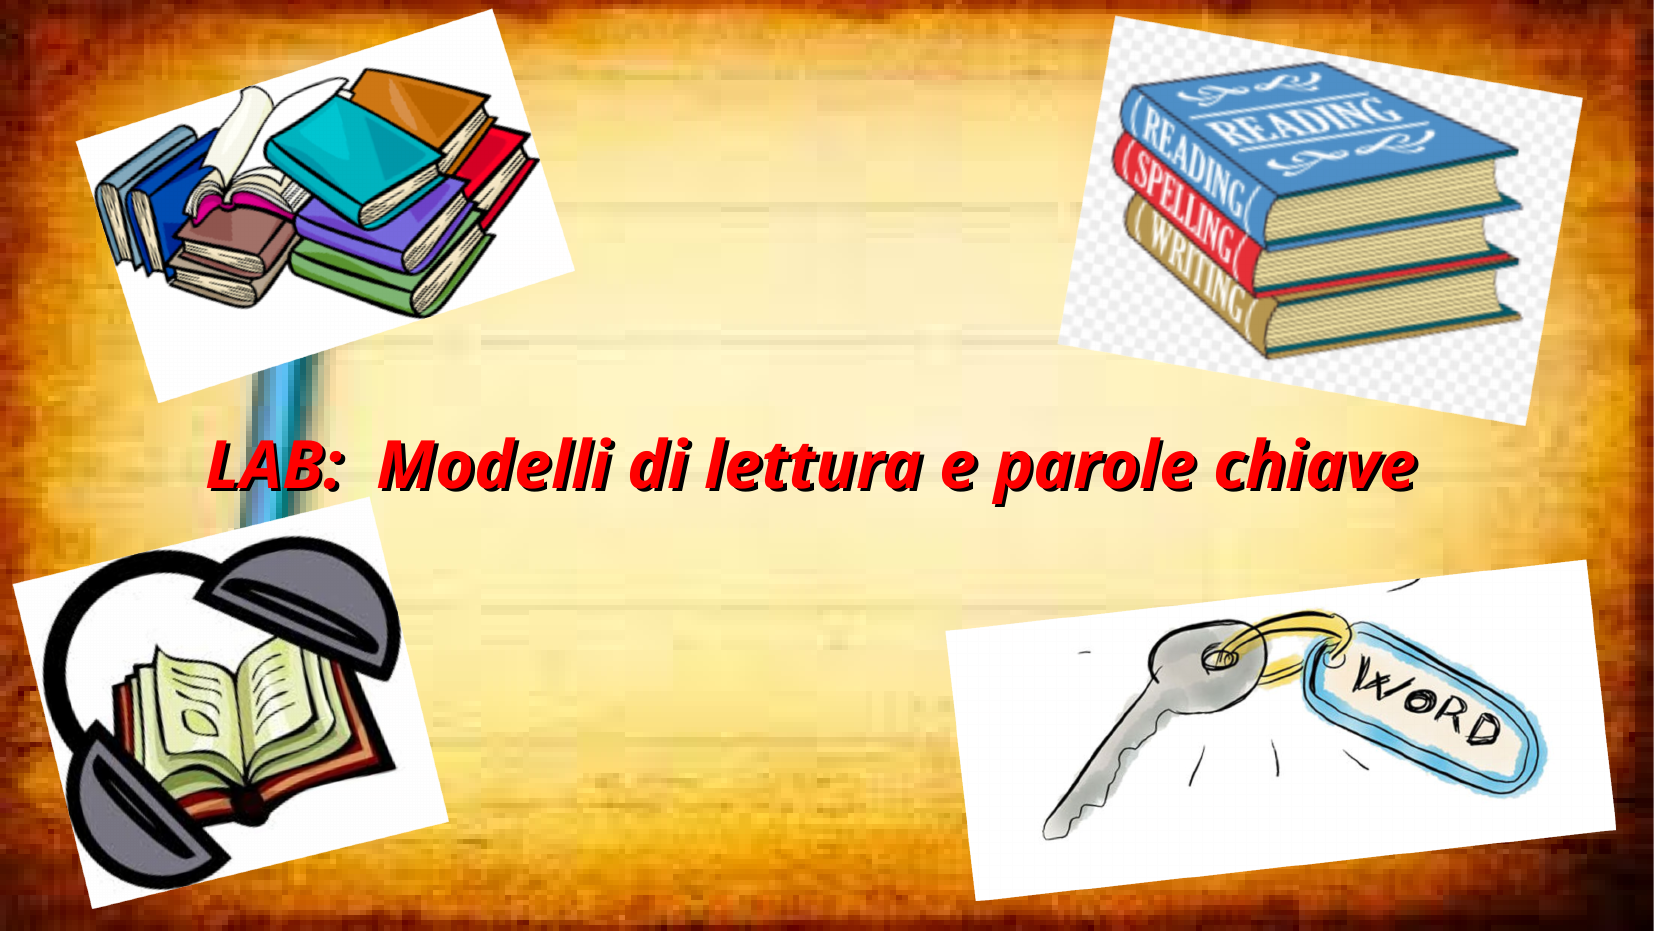

# LAB: Modelli di lettura e parole chiave